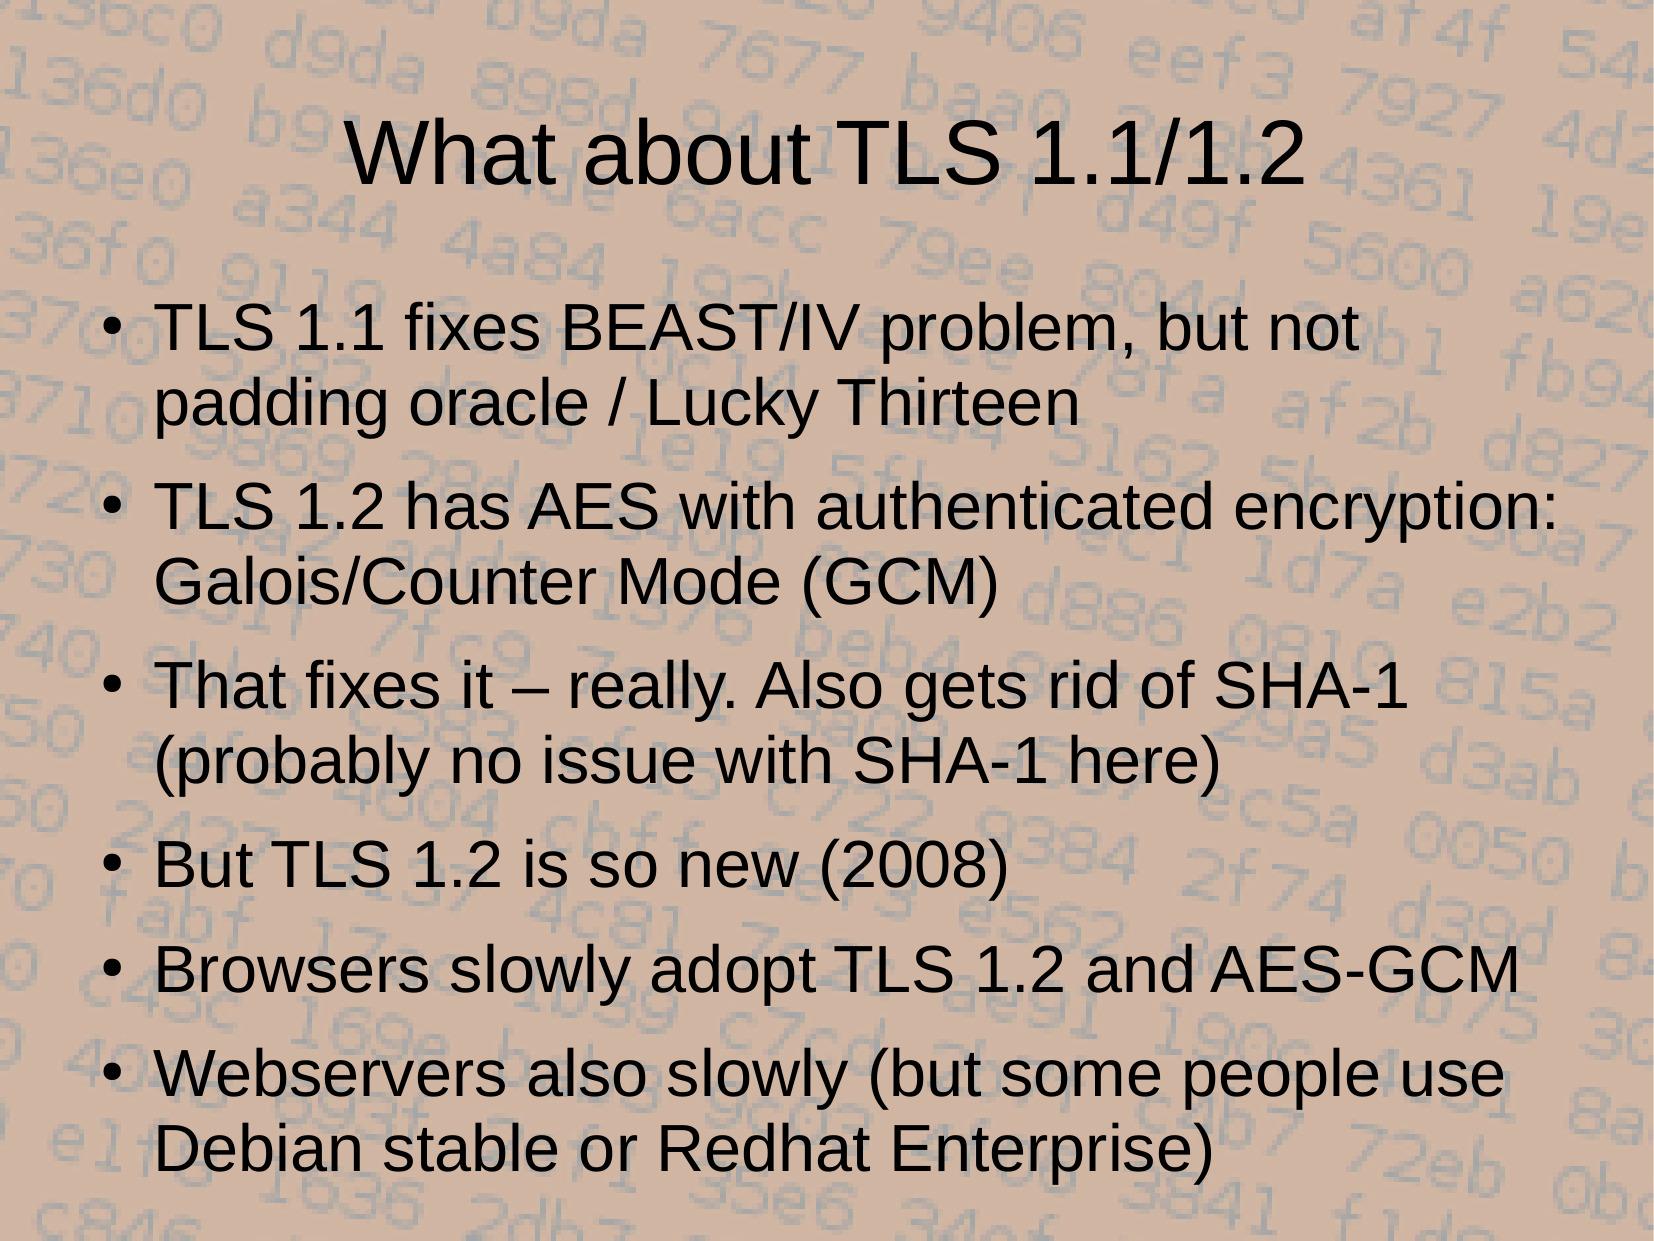

# What about TLS 1.1/1.2
TLS 1.1 fixes BEAST/IV problem, but not padding oracle / Lucky Thirteen
TLS 1.2 has AES with authenticated encryption: Galois/Counter Mode (GCM)
That fixes it – really. Also gets rid of SHA-1 (probably no issue with SHA-1 here)
But TLS 1.2 is so new (2008)
Browsers slowly adopt TLS 1.2 and AES-GCM
Webservers also slowly (but some people use Debian stable or Redhat Enterprise)